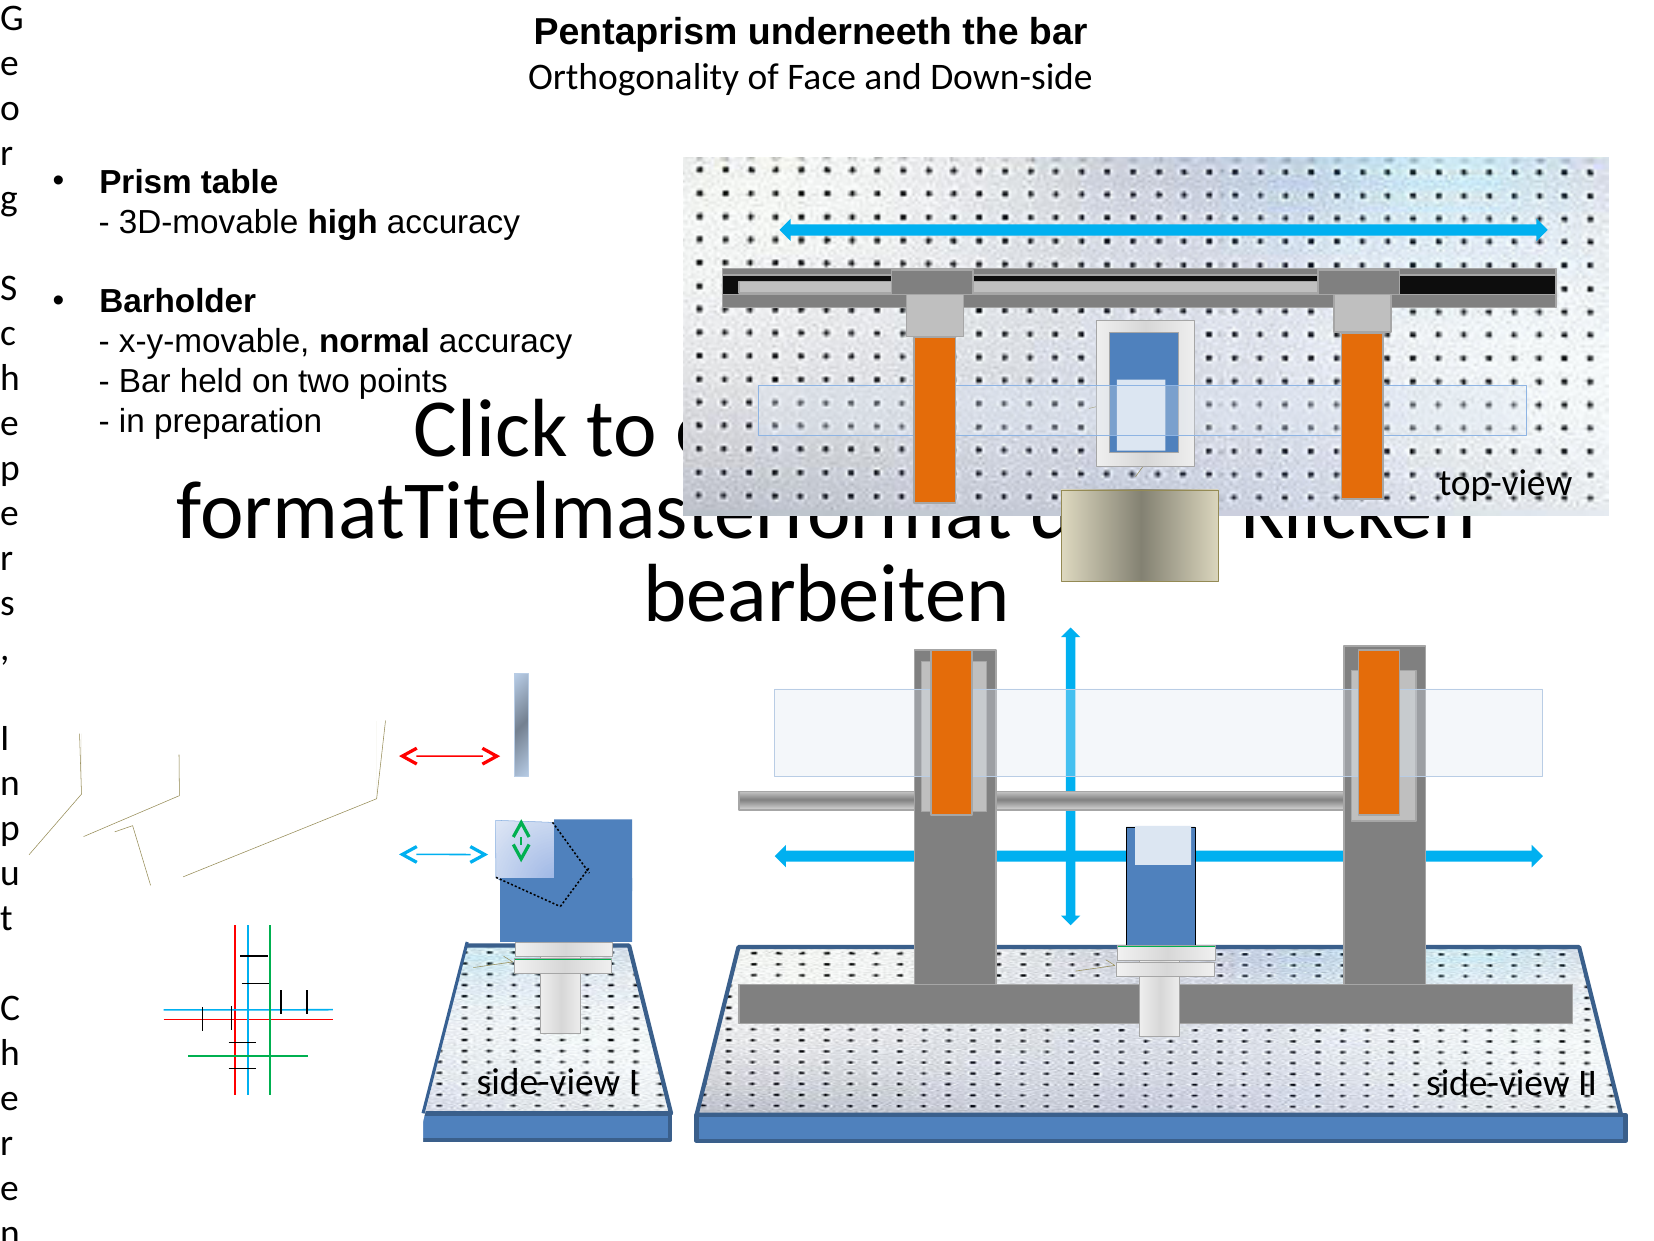

Georg Schepers, Input Cherenkov Session PANDA Week 17.03.2015
Pentaprism underneeth the bar
Orthogonality of Face and Down-side
Prism table
 - 3D-movable high accuracy
Barholder
 - x-y-movable, normal accuracy
 - Bar held on two points
 - in preparation
top-view
side-view I
side-view II